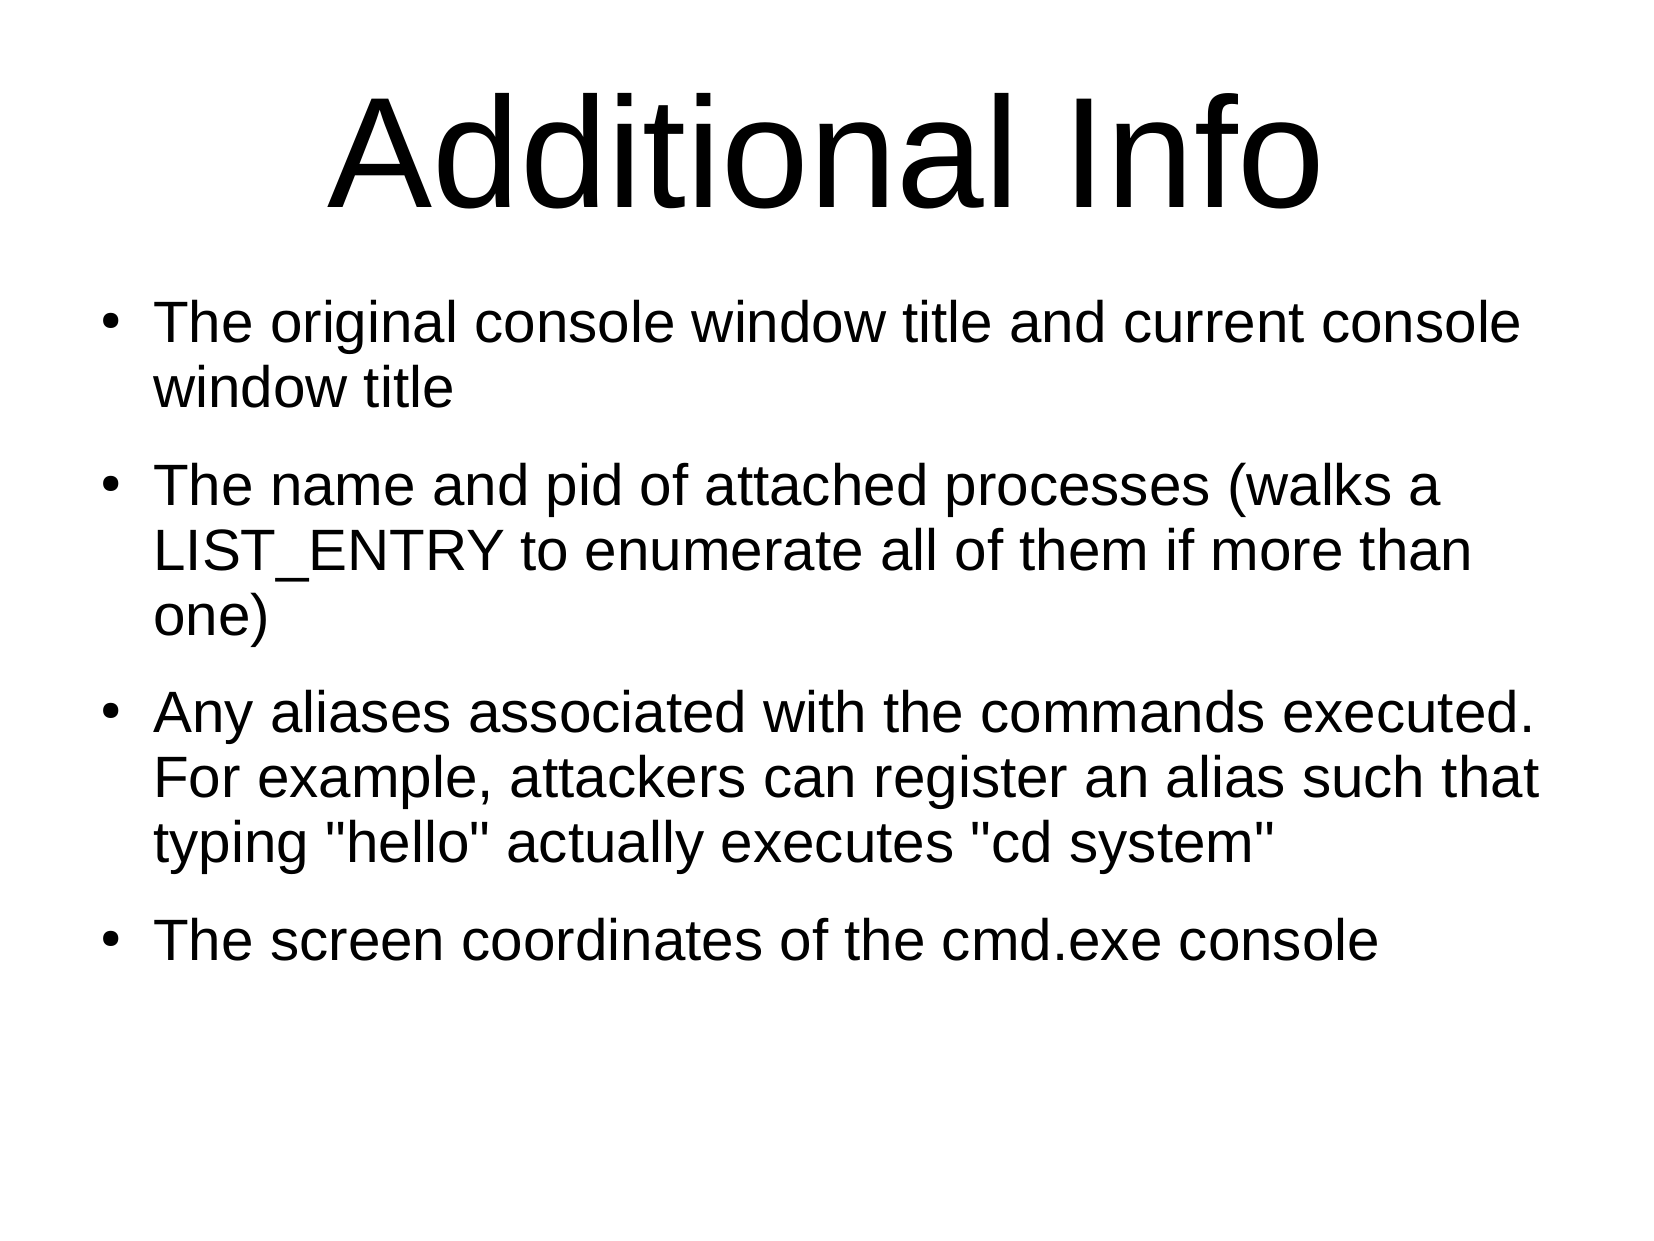

# Additional Info
The original console window title and current console window title
The name and pid of attached processes (walks a LIST_ENTRY to enumerate all of them if more than one)
Any aliases associated with the commands executed. For example, attackers can register an alias such that typing "hello" actually executes "cd system"
The screen coordinates of the cmd.exe console